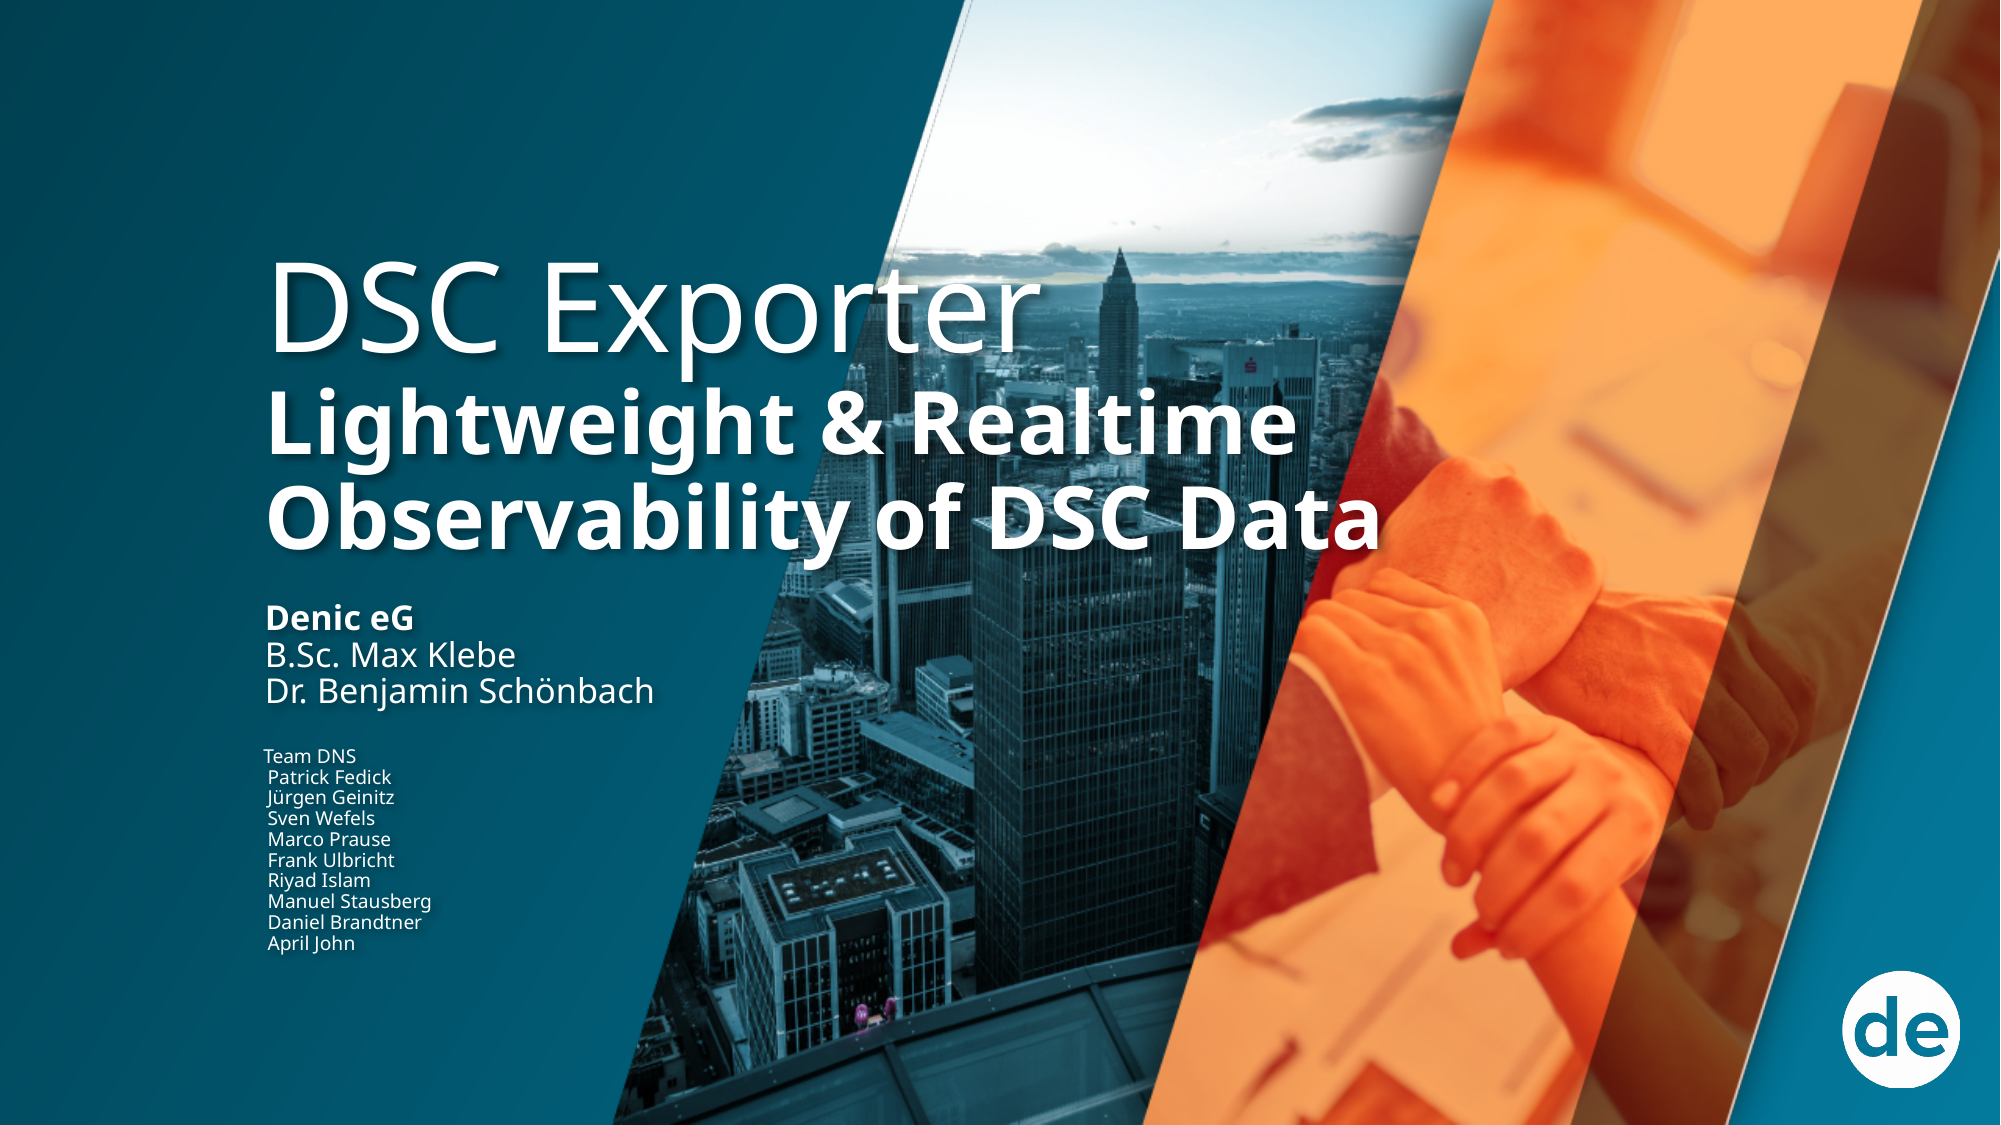

# DSC Exporter Lightweight & Realtime Observability of DSC Data
Denic eG
B.Sc. Max Klebe
Dr. Benjamin Schönbach
Team DNS
Patrick Fedick
Jürgen Geinitz
Sven Wefels
Marco Prause
Frank Ulbricht
Riyad Islam
Manuel Stausberg
Daniel Brandtner
April John